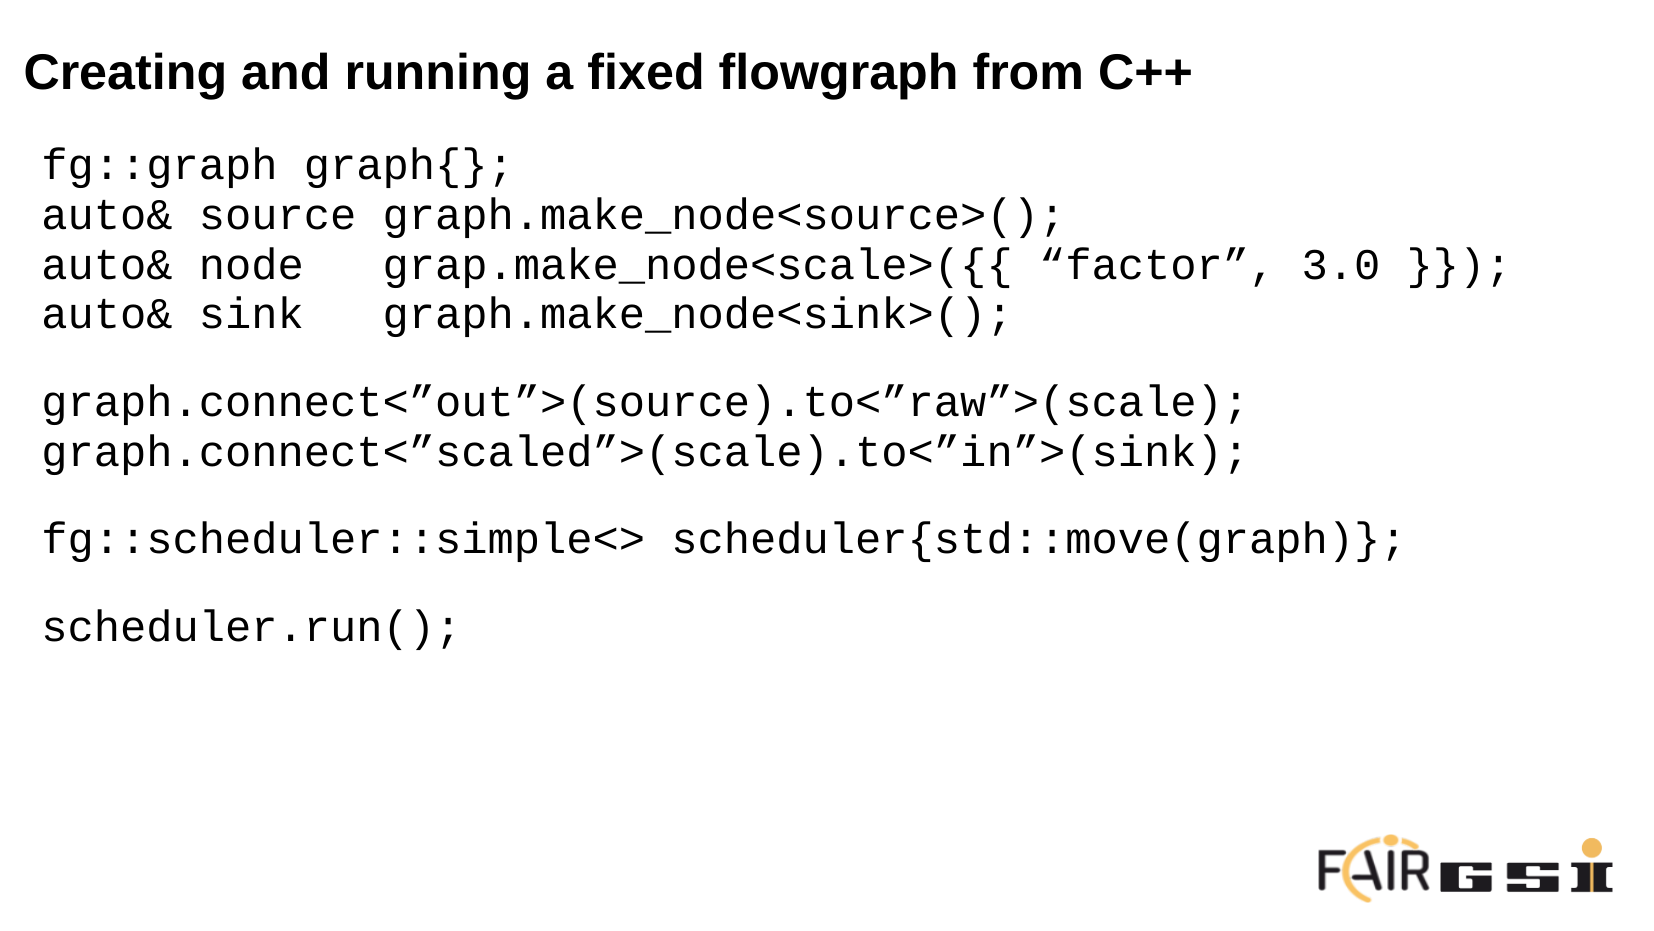

# Creating and running a fixed flowgraph from C++
fg::graph graph{};
auto& source graph.make_node<source>();
auto& node grap.make_node<scale>({{ “factor”, 3.0 }});
auto& sink graph.make_node<sink>();
graph.connect<”out”>(source).to<”raw”>(scale);
graph.connect<”scaled”>(scale).to<”in”>(sink);
fg::scheduler::simple<> scheduler{std::move(graph)};
scheduler.run();